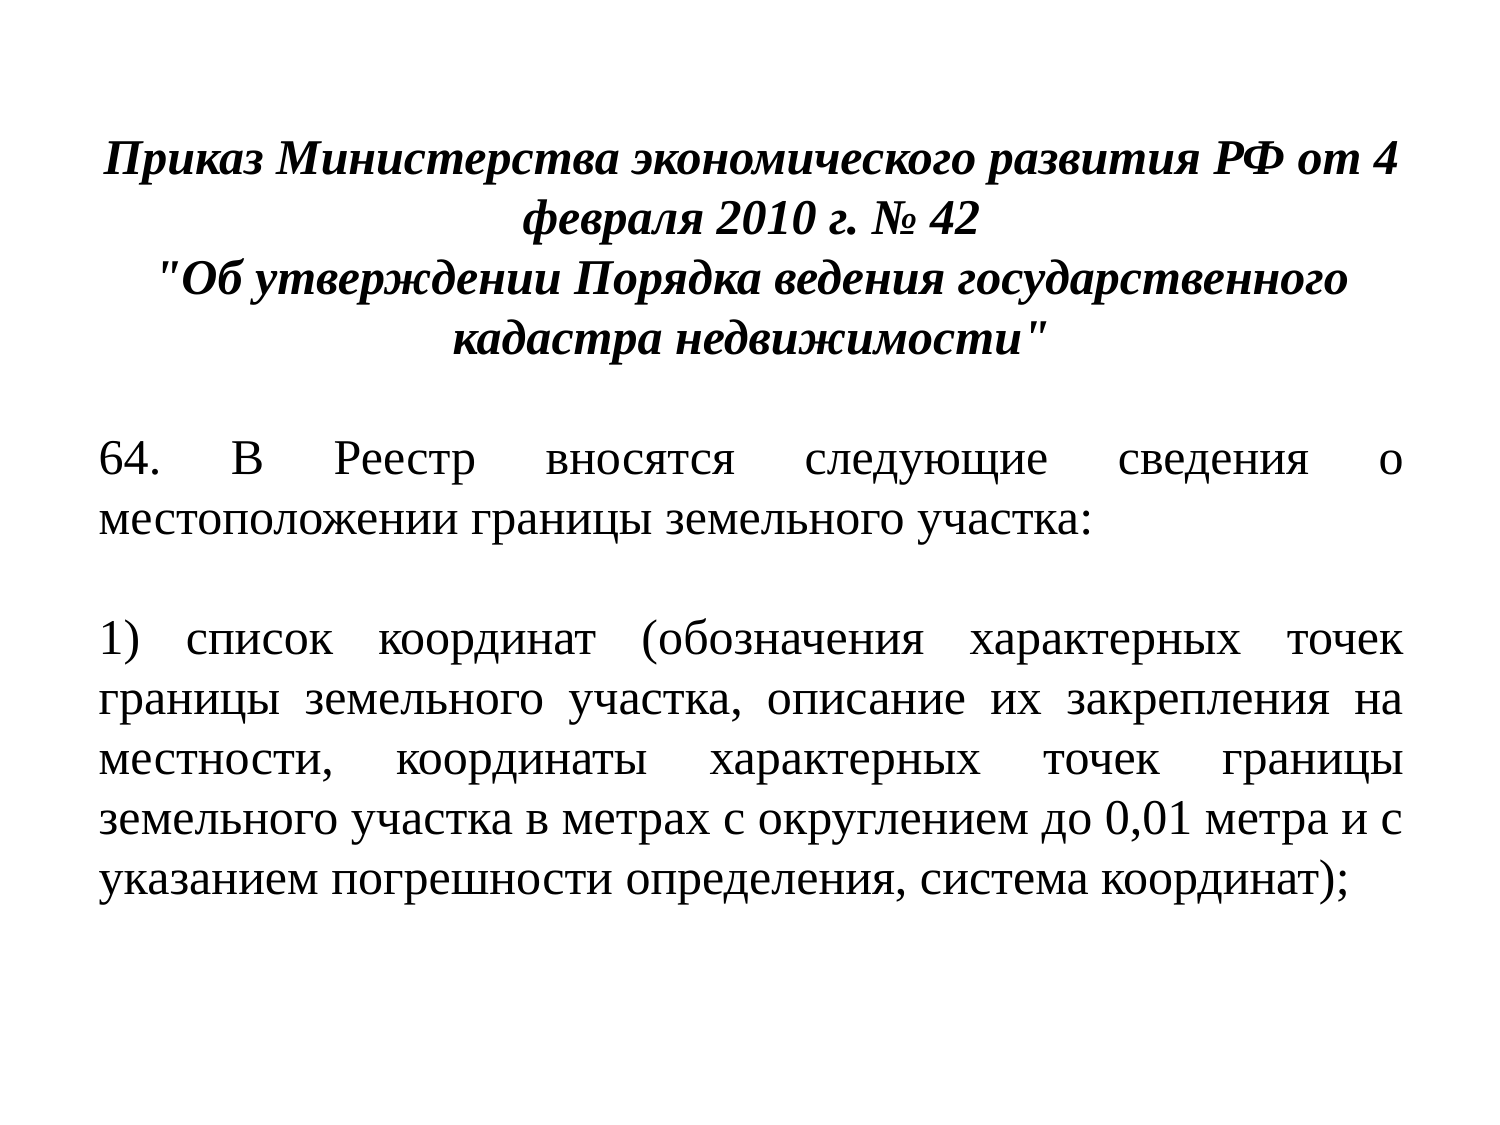

Приказ Министерства экономического развития РФ от 4 февраля 2010 г. № 42
"Об утверждении Порядка ведения государственного кадастра недвижимости"
64. В Реестр вносятся следующие сведения о местоположении границы земельного участка:
1) список координат (обозначения характерных точек границы земельного участка, описание их закрепления на местности, координаты характерных точек границы земельного участка в метрах с округлением до 0,01 метра и с указанием погрешности определения, система координат);